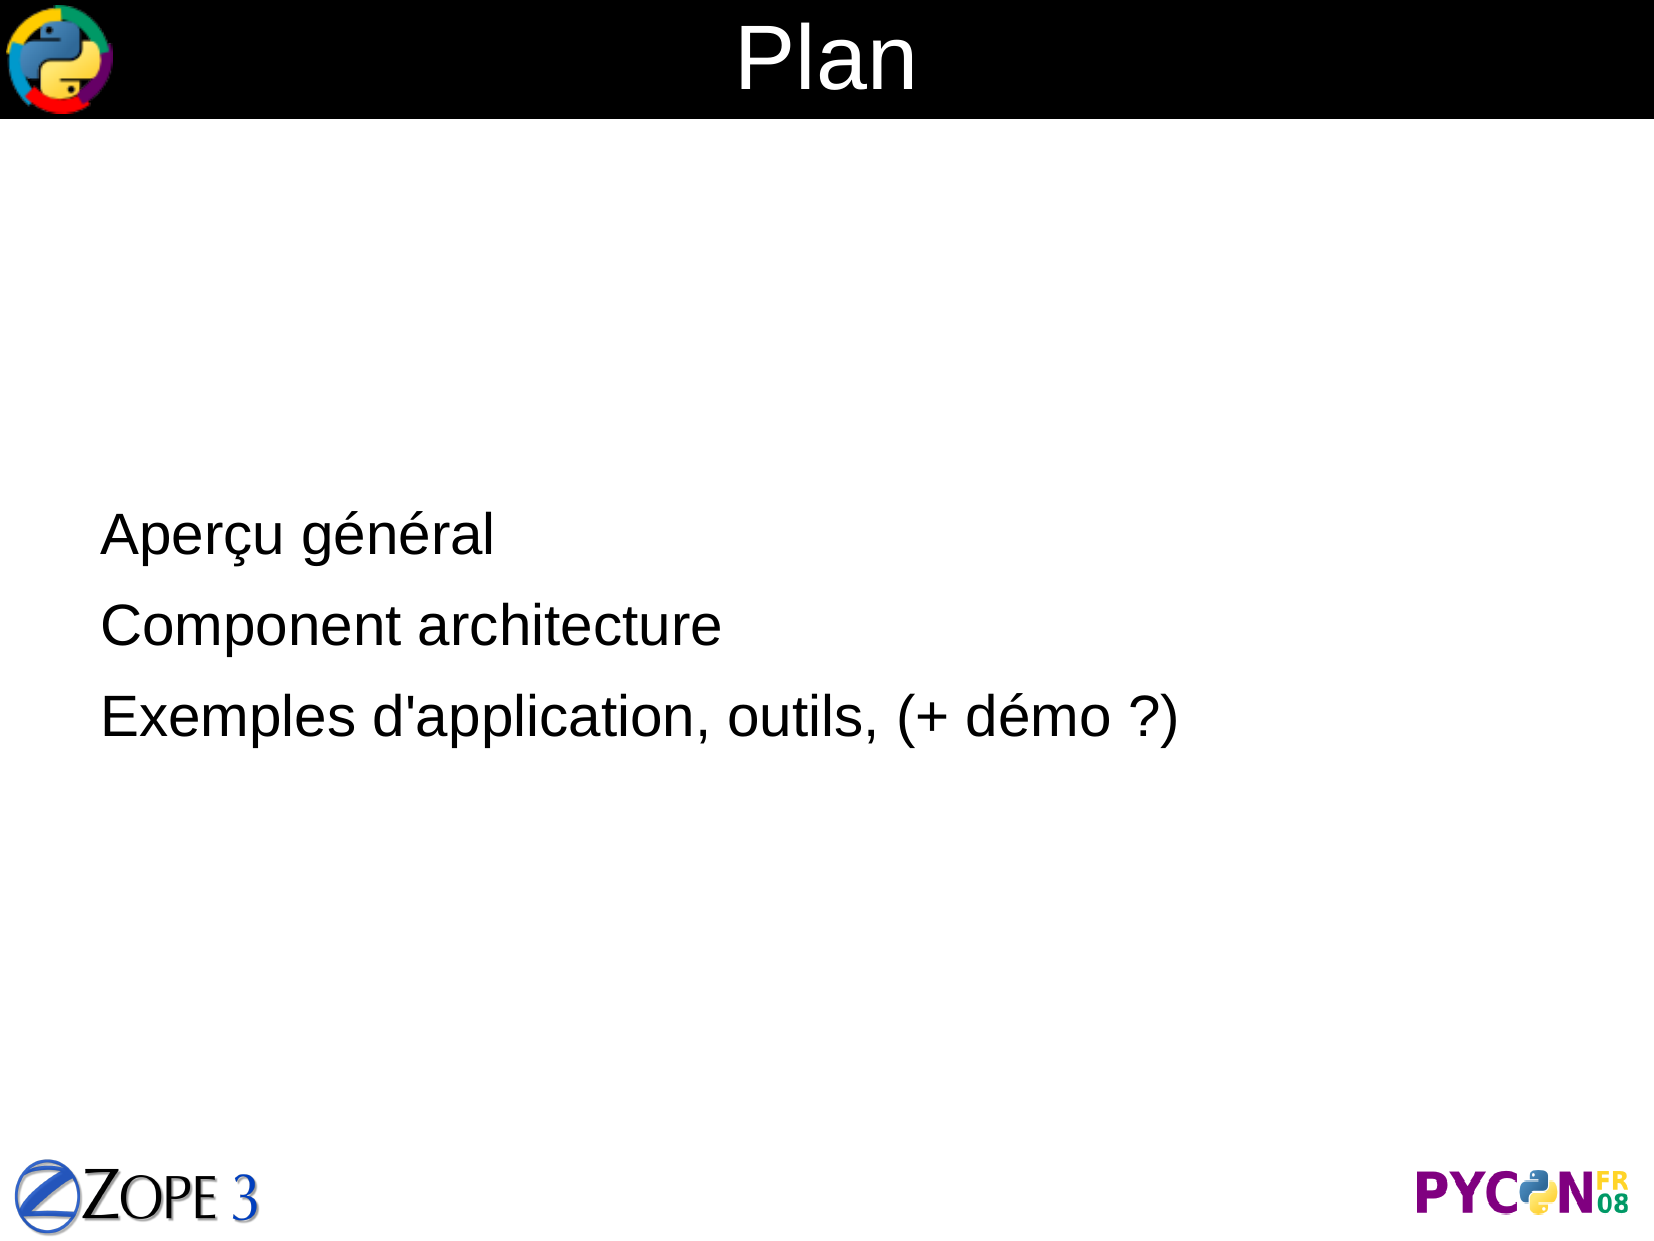

# Plan
Aperçu général
Component architecture
Exemples d'application, outils, (+ démo ?)